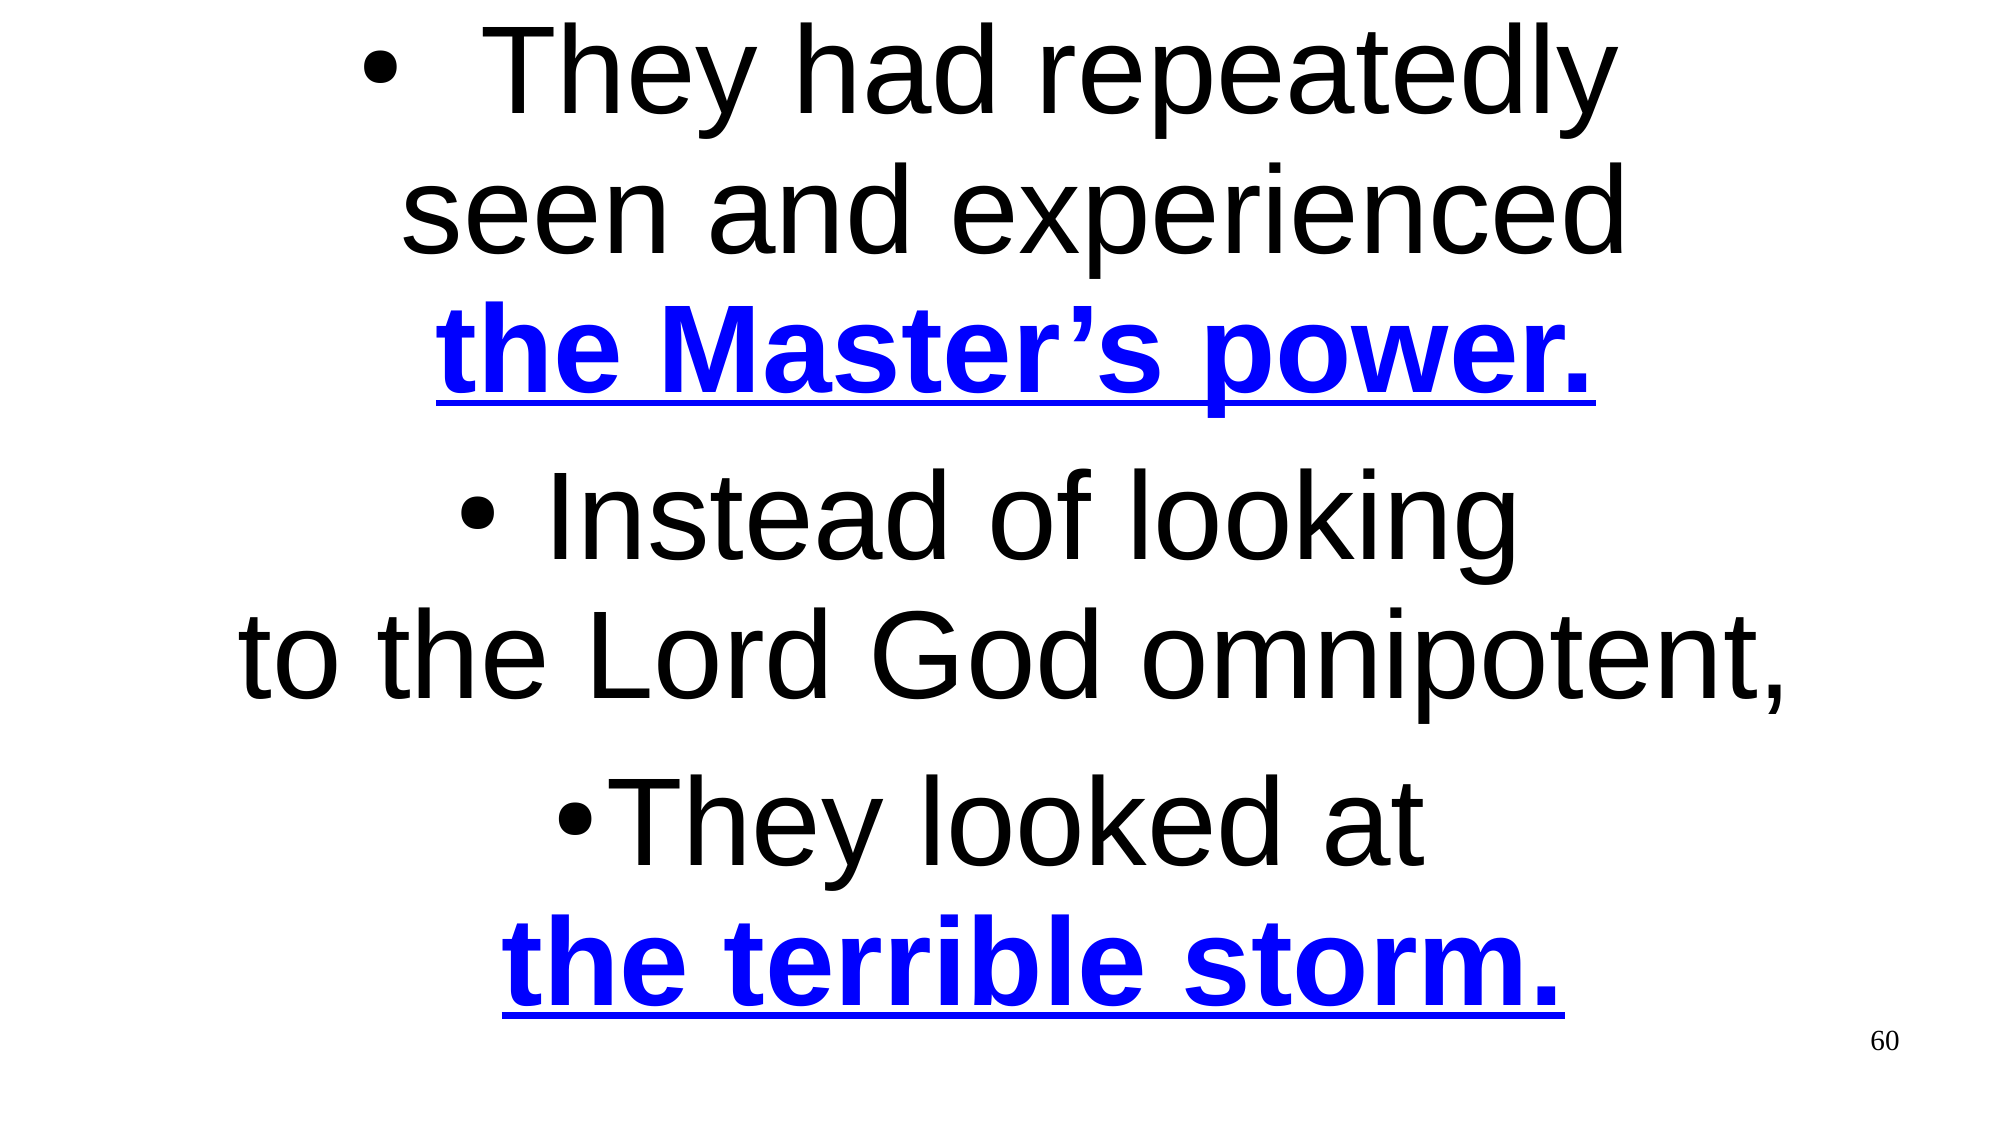

# They had repeatedly seen and experienced the Master’s power.
 Instead of looking
to the Lord God omnipotent,
They looked at
the terrible storm.
60